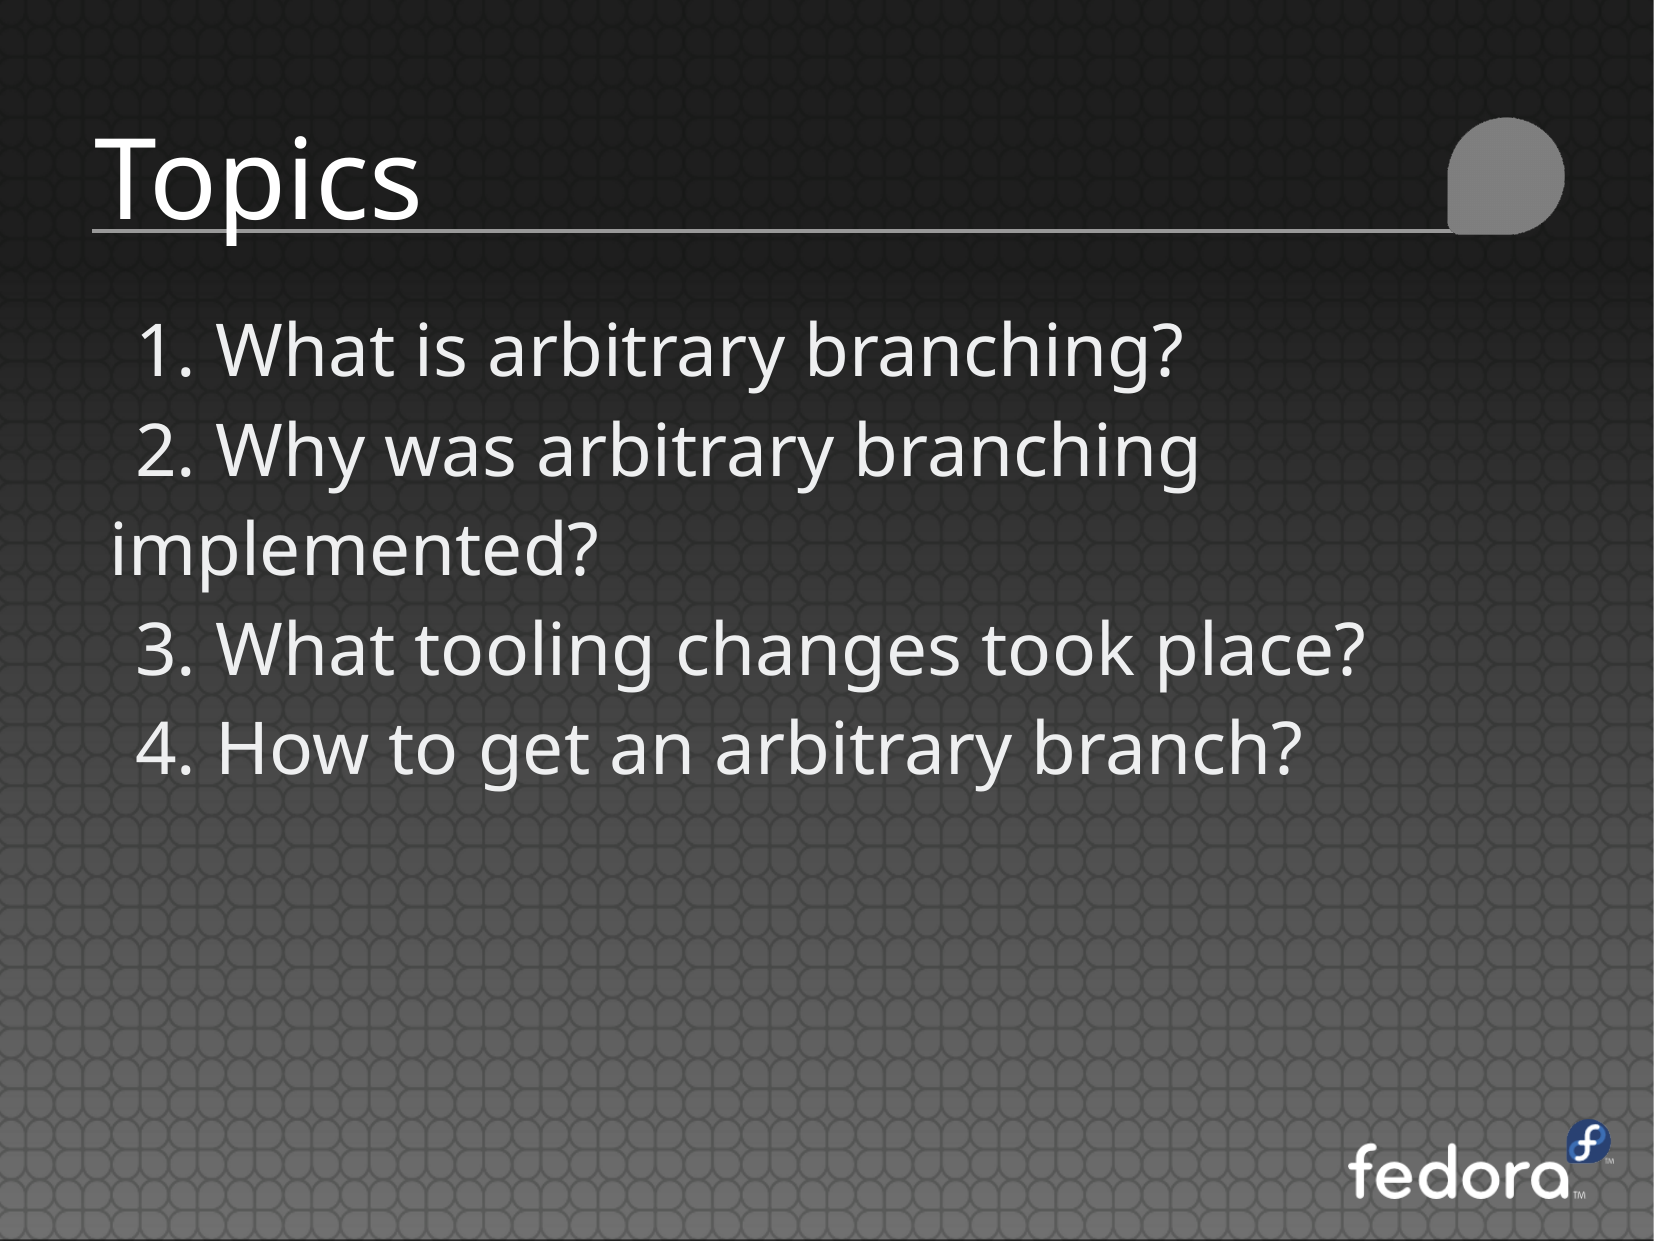

# Topics
1. What is arbitrary branching?
2. Why was arbitrary branching implemented?
3. What tooling changes took place?
4. How to get an arbitrary branch?